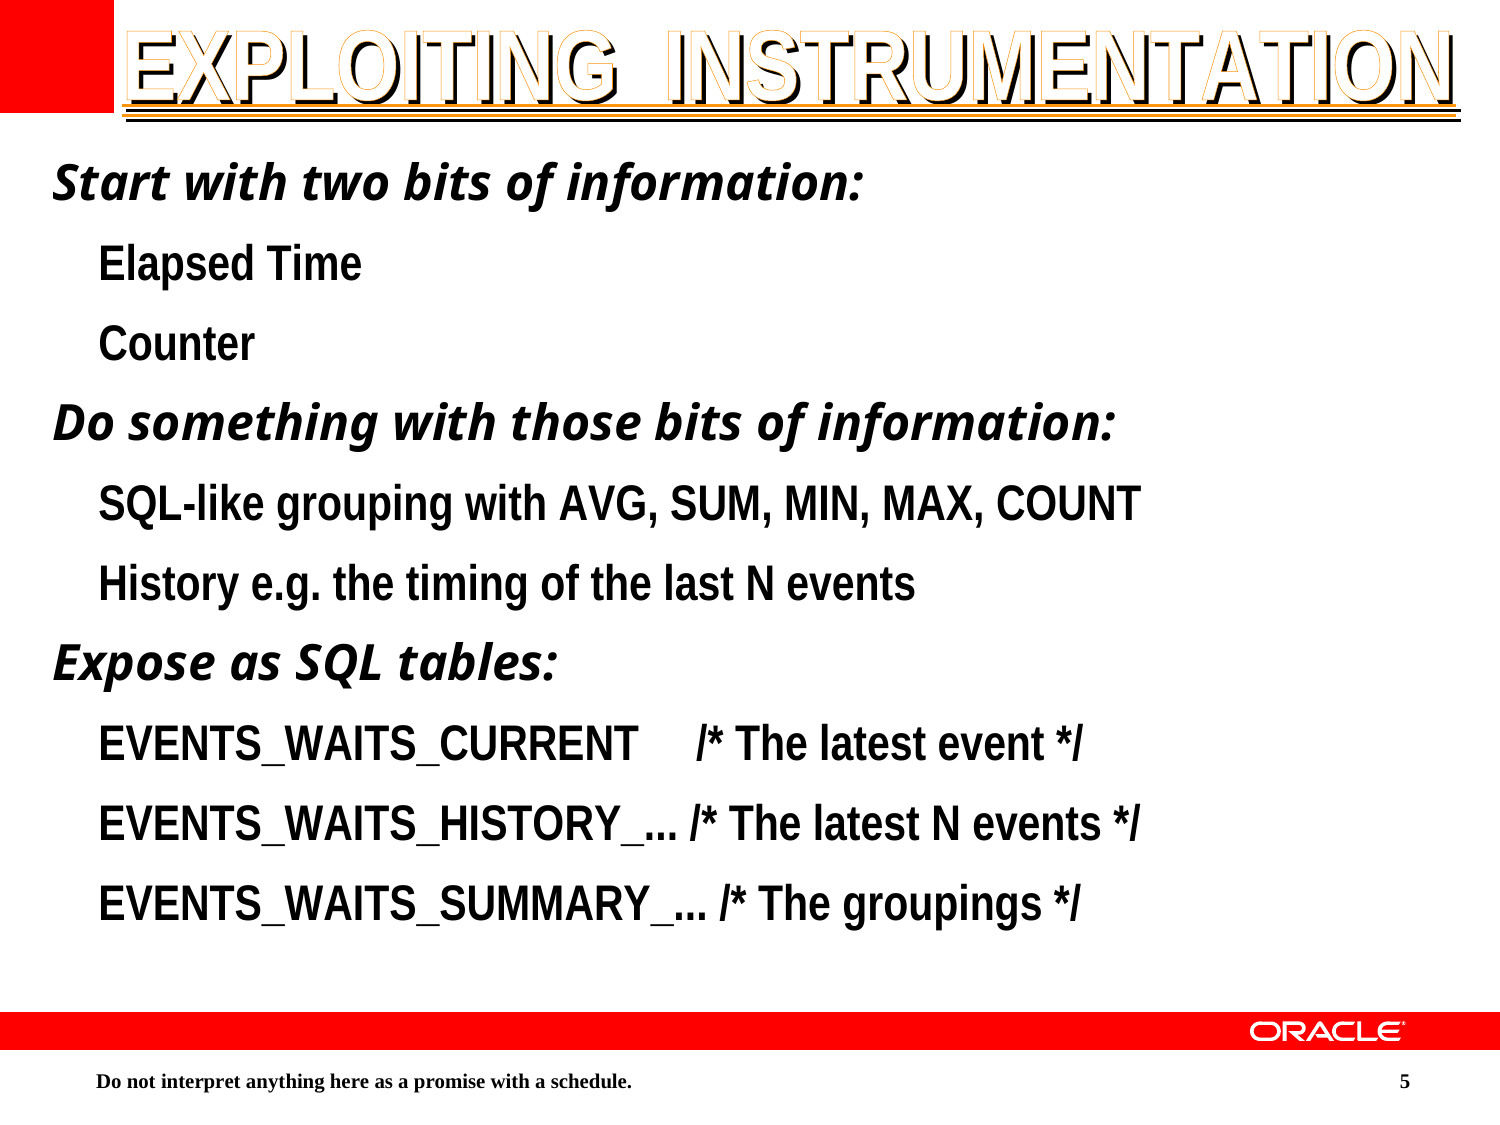

EXPLOITING INSTRUMENTATION
Start with two bits of information:
 Elapsed Time
 Counter
Do something with those bits of information:
 SQL-like grouping with AVG, SUM, MIN, MAX, COUNT
 History e.g. the timing of the last N events
Expose as SQL tables:
 EVENTS_WAITS_CURRENT /* The latest event */
 EVENTS_WAITS_HISTORY_... /* The latest N events */
 EVENTS_WAITS_SUMMARY_... /* The groupings */